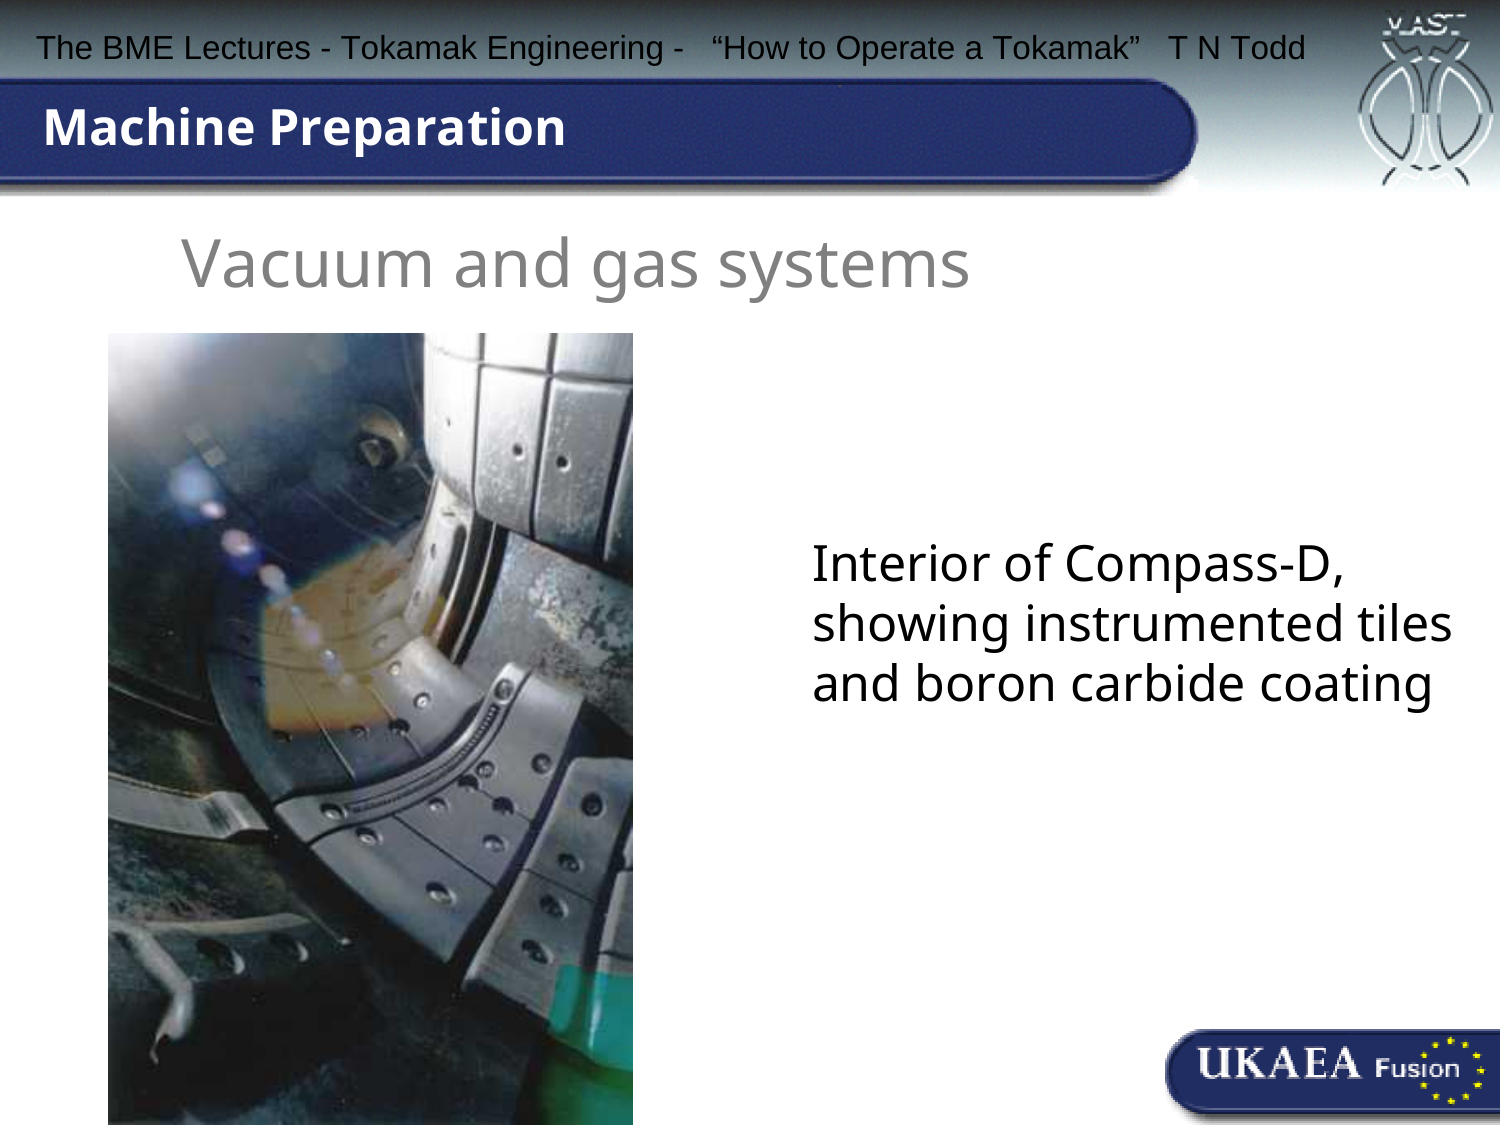

Machine Preparation
The BME Lectures - Tokamak Engineering - “How to Operate a Tokamak” T N Todd
Vacuum and gas systems
Interior of Compass-D,
showing instrumented tiles
and boron carbide coating